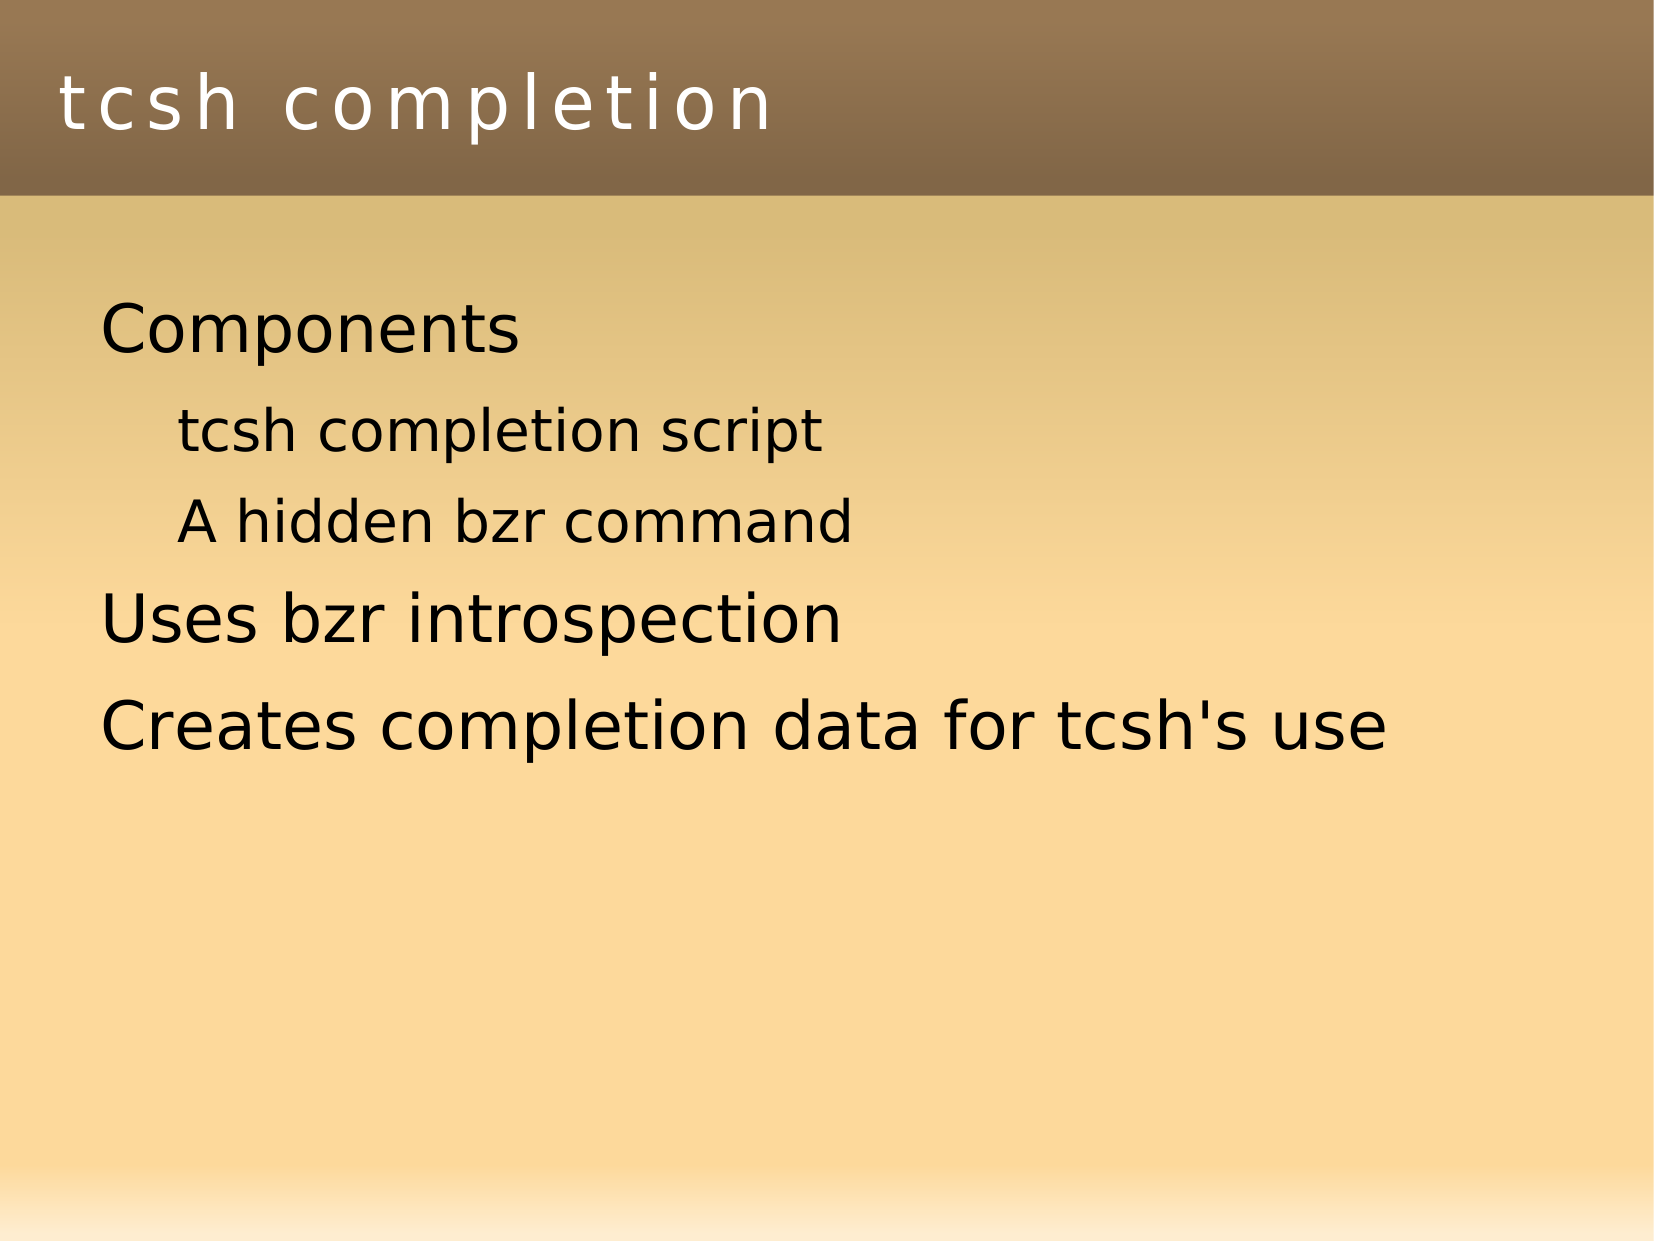

# tcsh completion
Components
tcsh completion script
A hidden bzr command
Uses bzr introspection
Creates completion data for tcsh's use